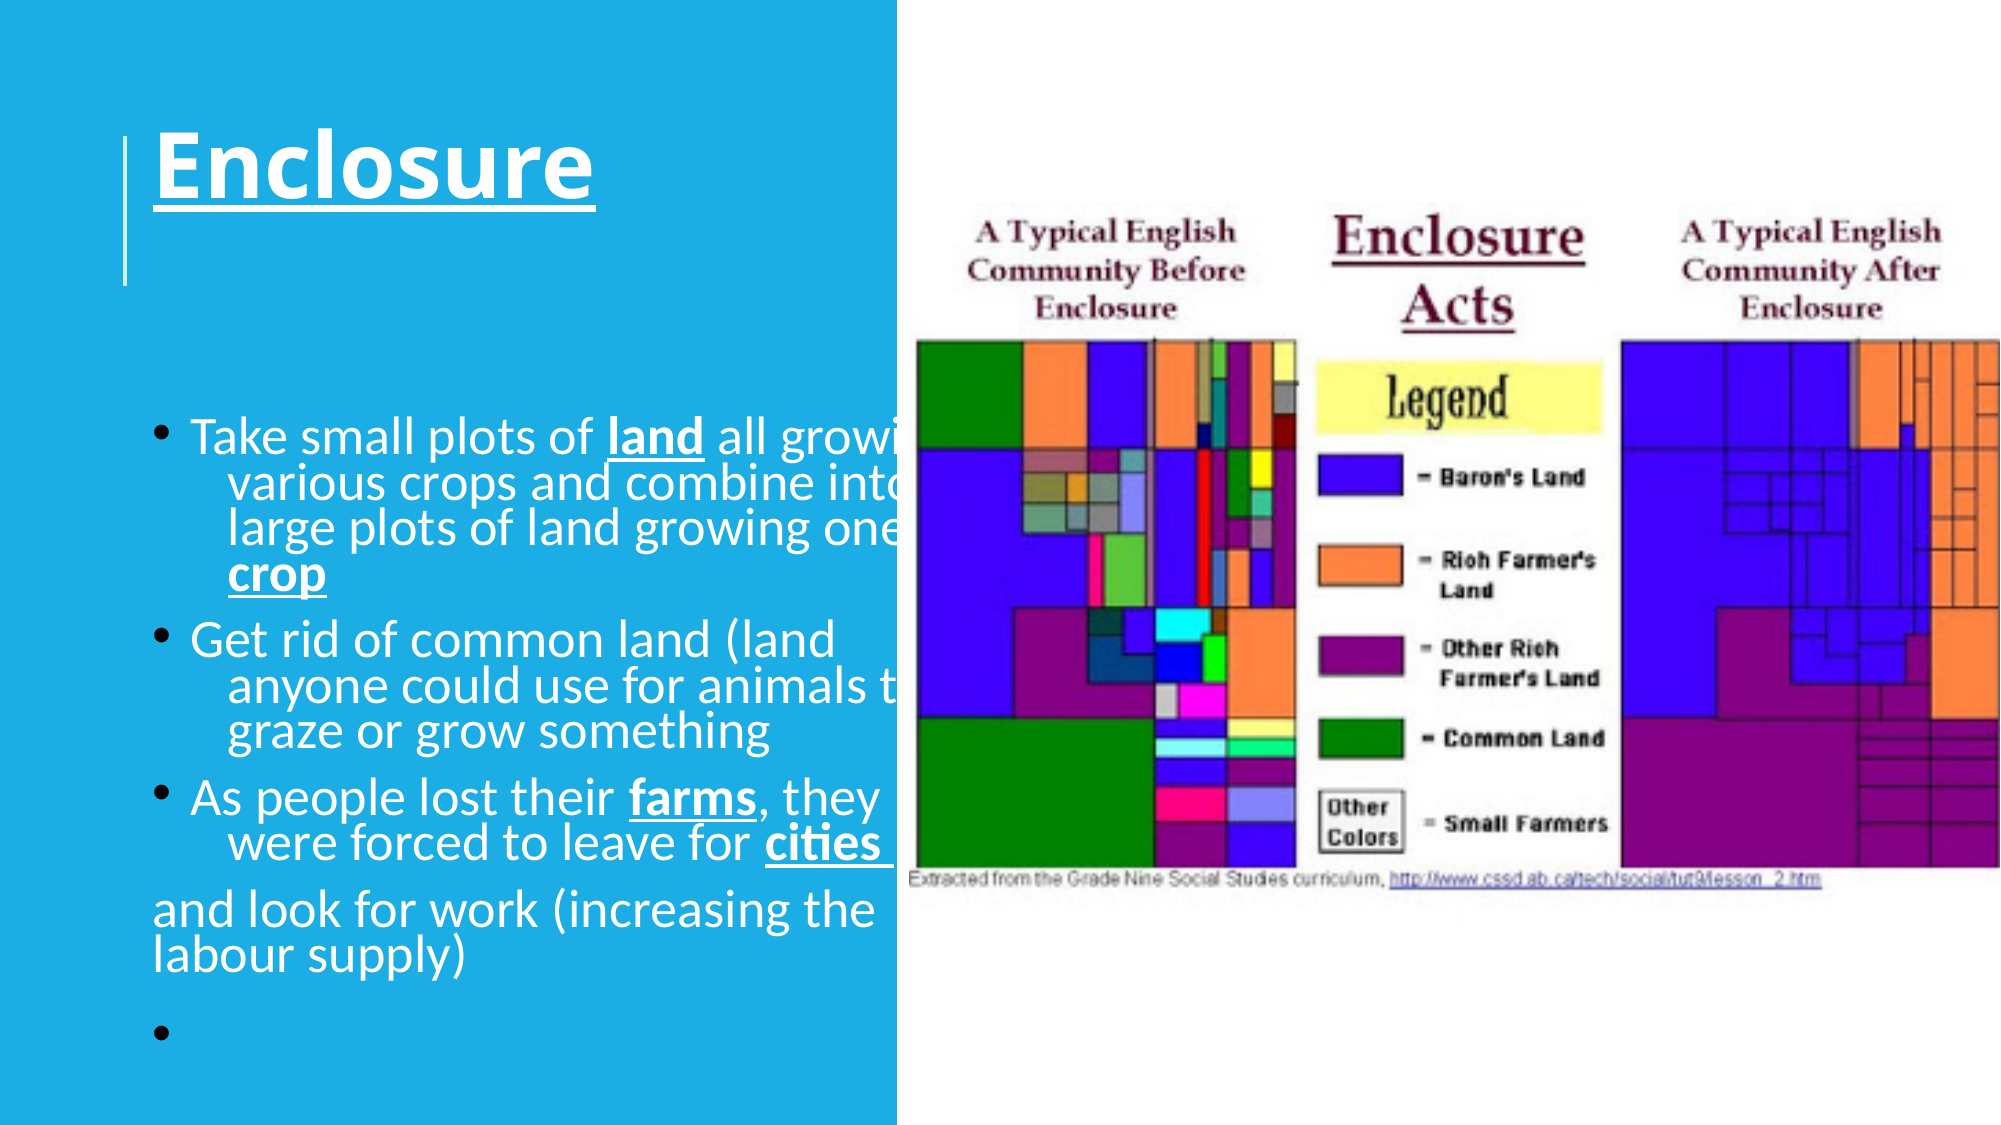

# Enclosure
Take small plots of land all growing various crops and combine into large plots of land growing one crop
Get rid of common land (land anyone could use for animals to graze or grow something
As people lost their farms, they were forced to leave for cities
and look for work (increasing the labour supply)